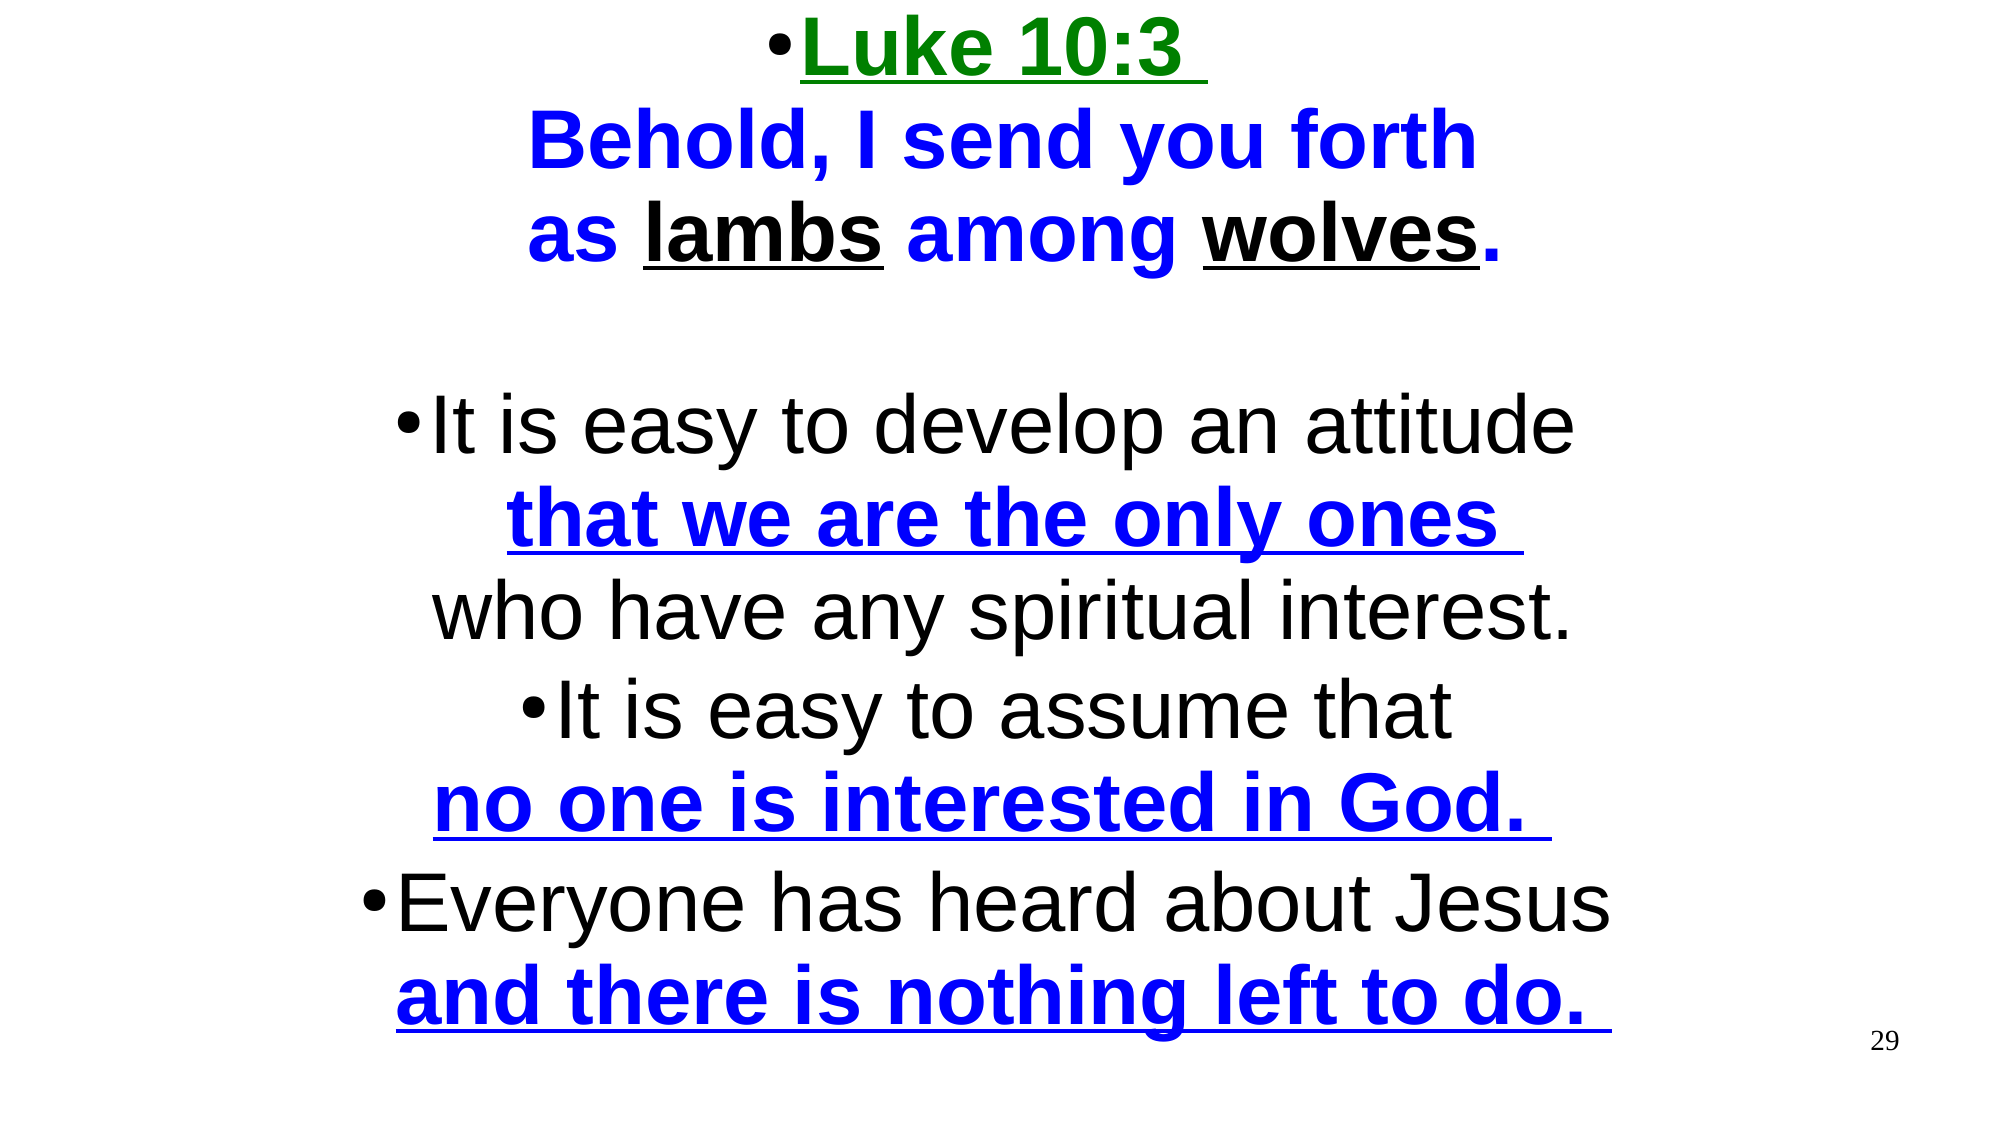

# Luke 10:3  Behold, I send you forth as lambs among wolves.
It is easy to develop an attitude
that we are the only ones
who have any spiritual interest.
It is easy to assume that
no one is interested in God.
Everyone has heard about Jesus
and there is nothing left to do.
29